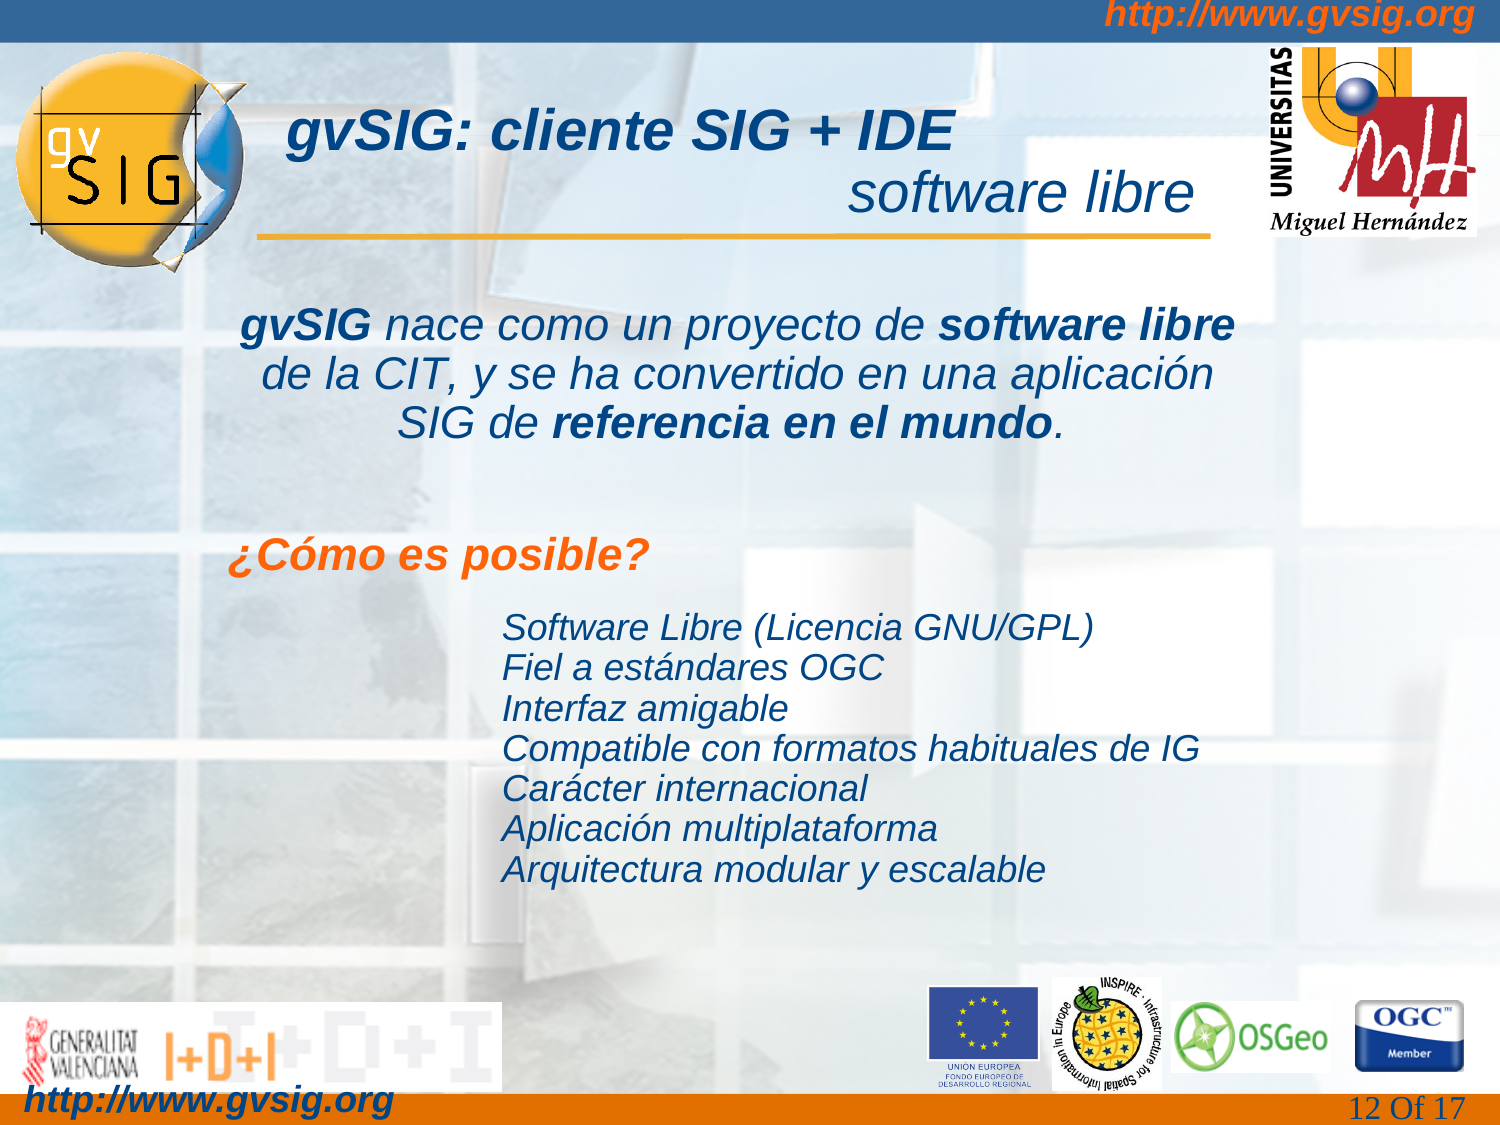

gvSIG: cliente SIG + IDE
software libre
gvSIG nace como un proyecto de software libre de la CIT, y se ha convertido en una aplicación SIG de referencia en el mundo.
¿Cómo es posible?
Software Libre (Licencia GNU/GPL)
Fiel a estándares OGC
Interfaz amigable
Compatible con formatos habituales de IG
Carácter internacional
Aplicación multiplataforma
Arquitectura modular y escalable
12